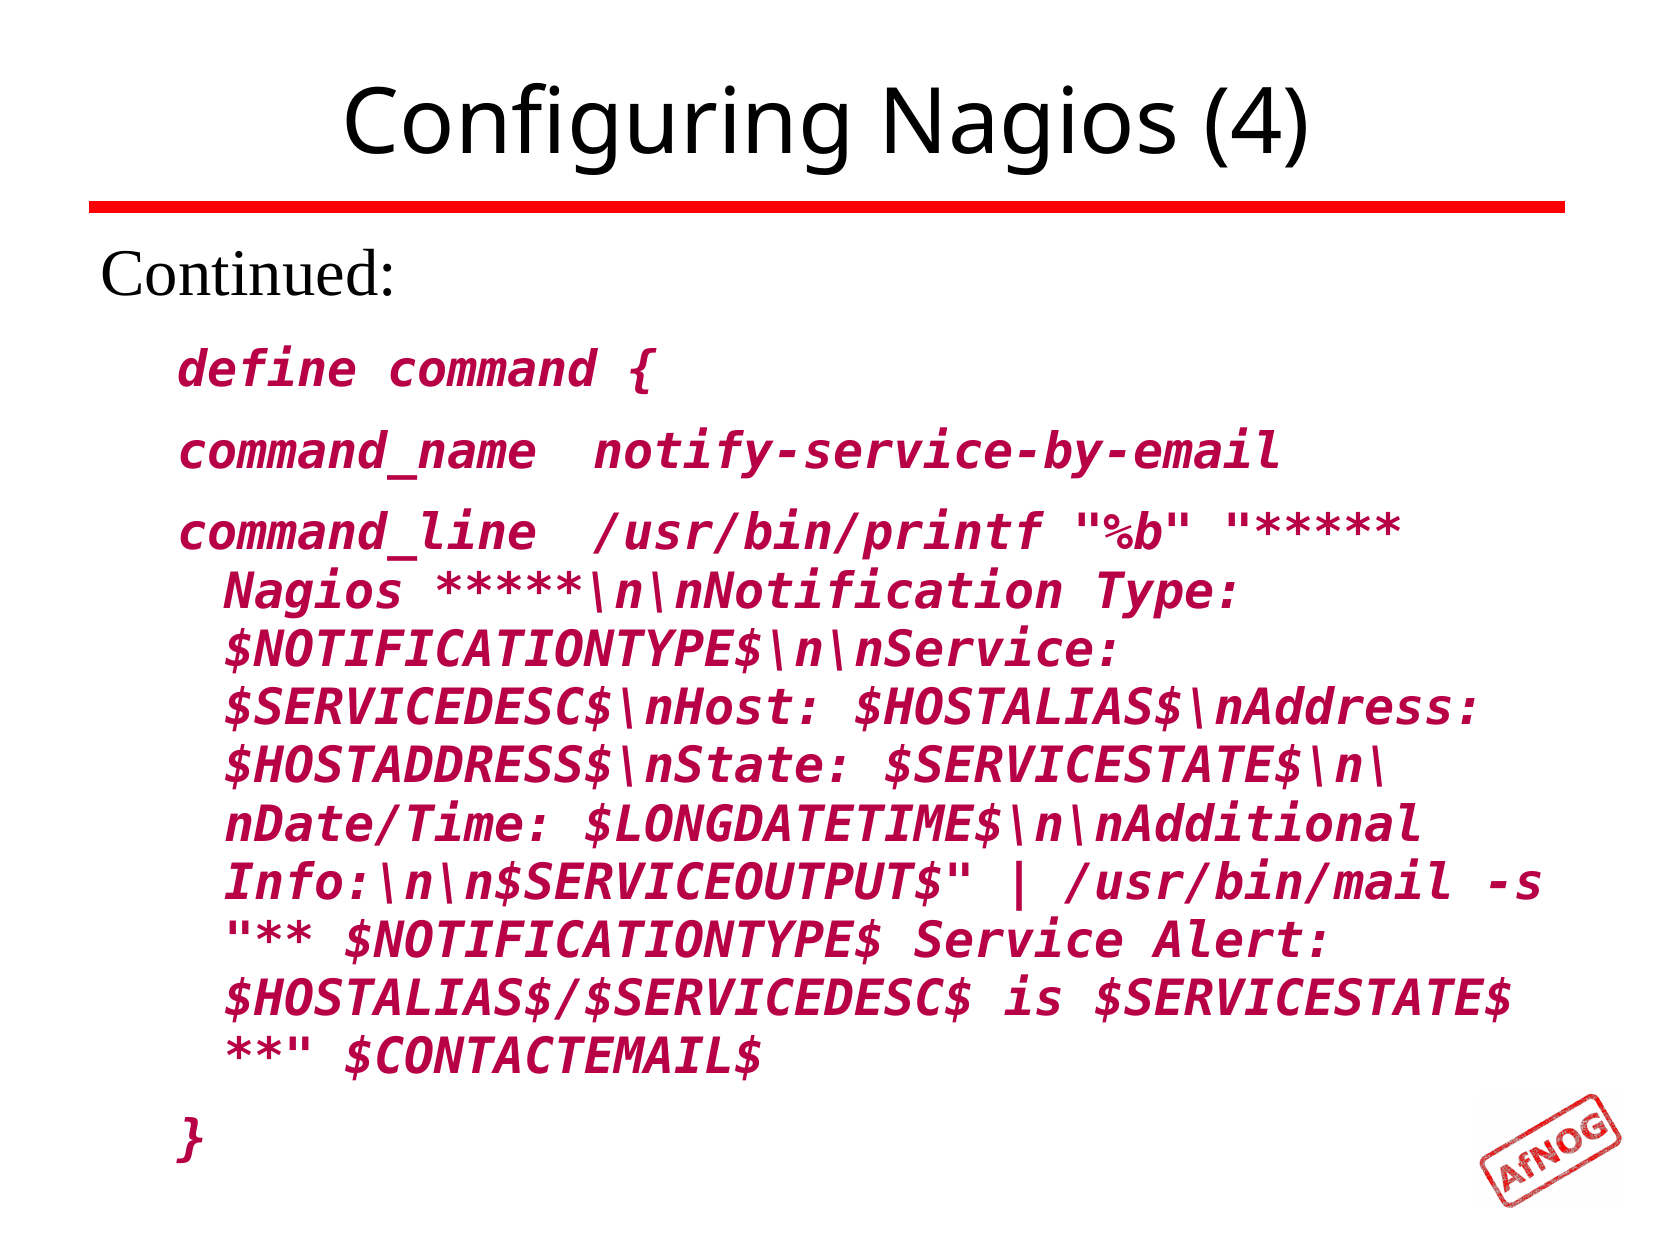

# Configuring Nagios (4)
Continued:
define command {
command_name	notify-service-by-email
command_line	/usr/bin/printf "%b" "***** Nagios *****\n\nNotification Type: $NOTIFICATIONTYPE$\n\nService: $SERVICEDESC$\nHost: $HOSTALIAS$\nAddress: $HOSTADDRESS$\nState: $SERVICESTATE$\n\nDate/Time: $LONGDATETIME$\n\nAdditional Info:\n\n$SERVICEOUTPUT$" | /usr/bin/mail -s "** $NOTIFICATIONTYPE$ Service Alert: $HOSTALIAS$/$SERVICEDESC$ is $SERVICESTATE$ **" $CONTACTEMAIL$
}